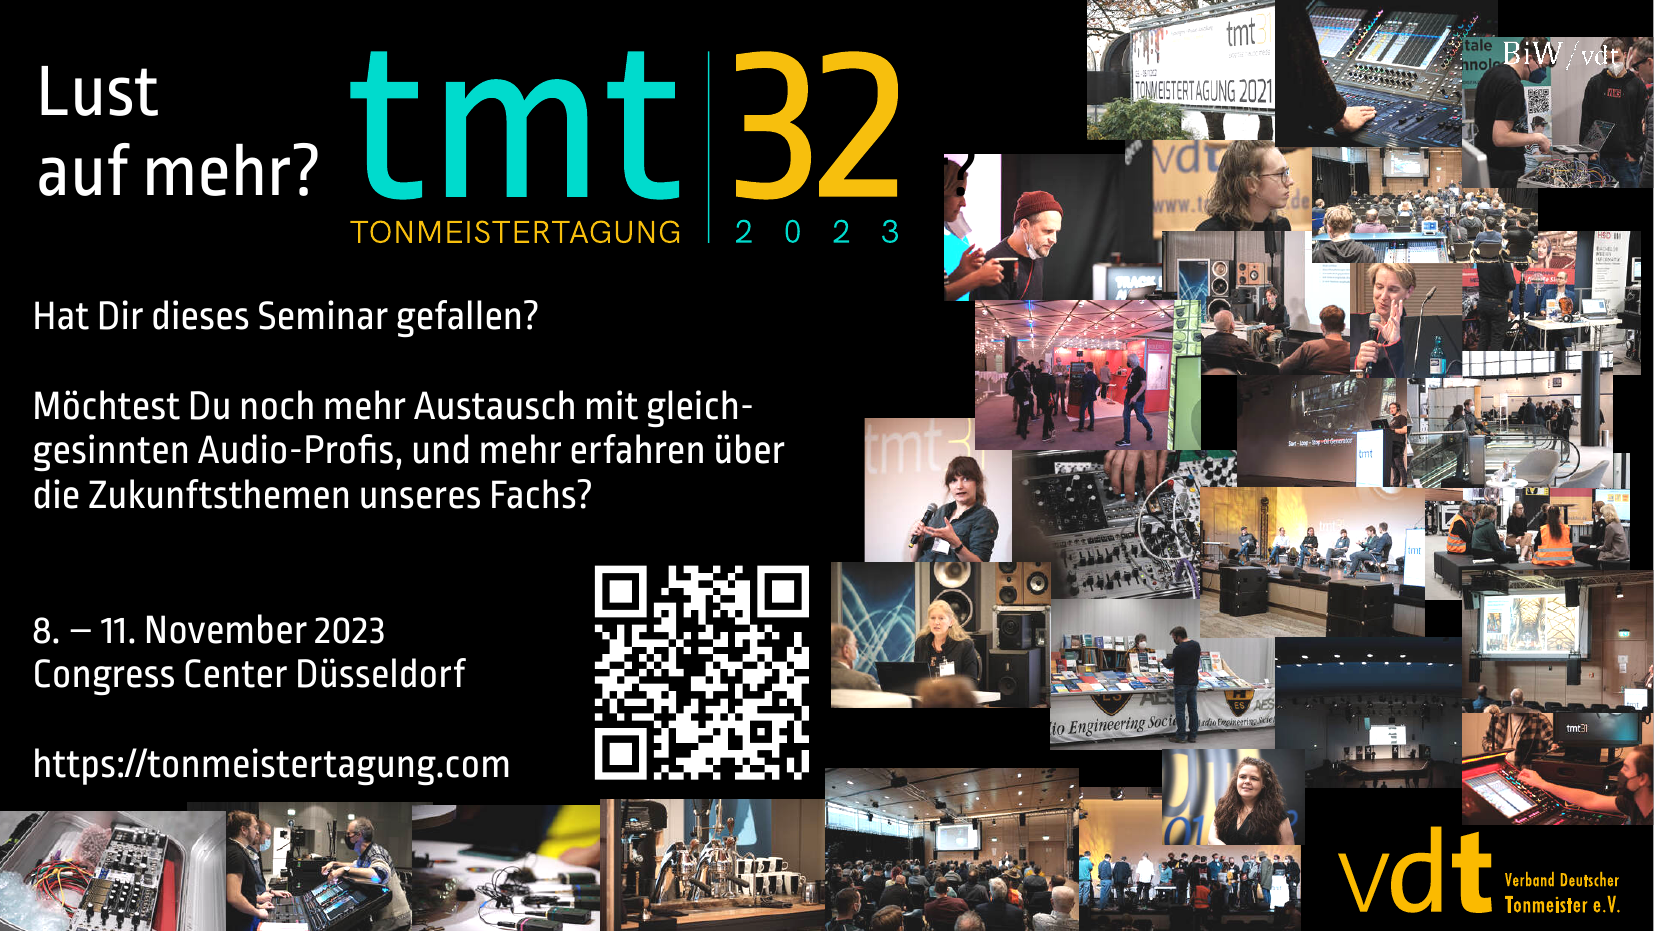

Lust
auf mehr?
Lust
auf mehr?
#
Hat Dir dieses Seminar gefallen?
Möchtest Du noch mehr Austausch mit gleich-
gesinnten Audio-Profis, und mehr erfahren über
die Zukunftsthemen unseres Fachs?
8. – 11. November 2023
Congress Center Düsseldorf
https://tonmeistertagung.com